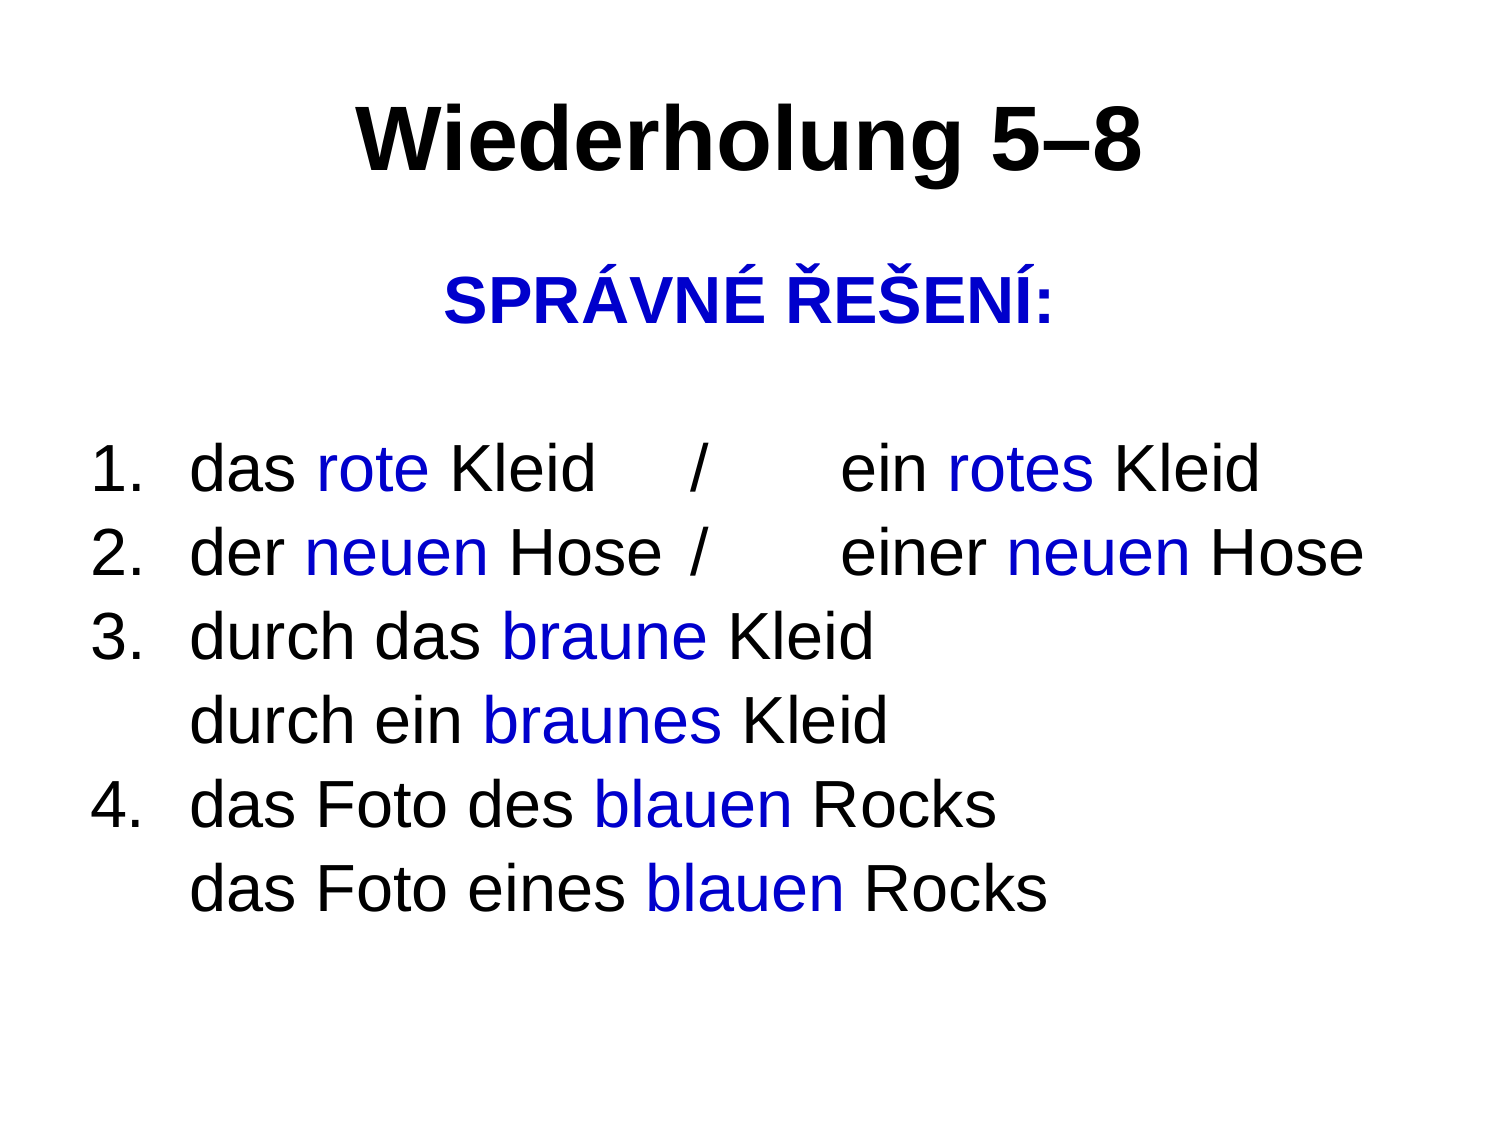

# Wiederholung 5–8
SPRÁVNÉ ŘEŠENÍ:
das rote Kleid	/	ein rotes Kleid
der neuen Hose	/	einer neuen Hose
durch das braune Kleid
	durch ein braunes Kleid
4. 	das Foto des blauen Rocks
	das Foto eines blauen Rocks